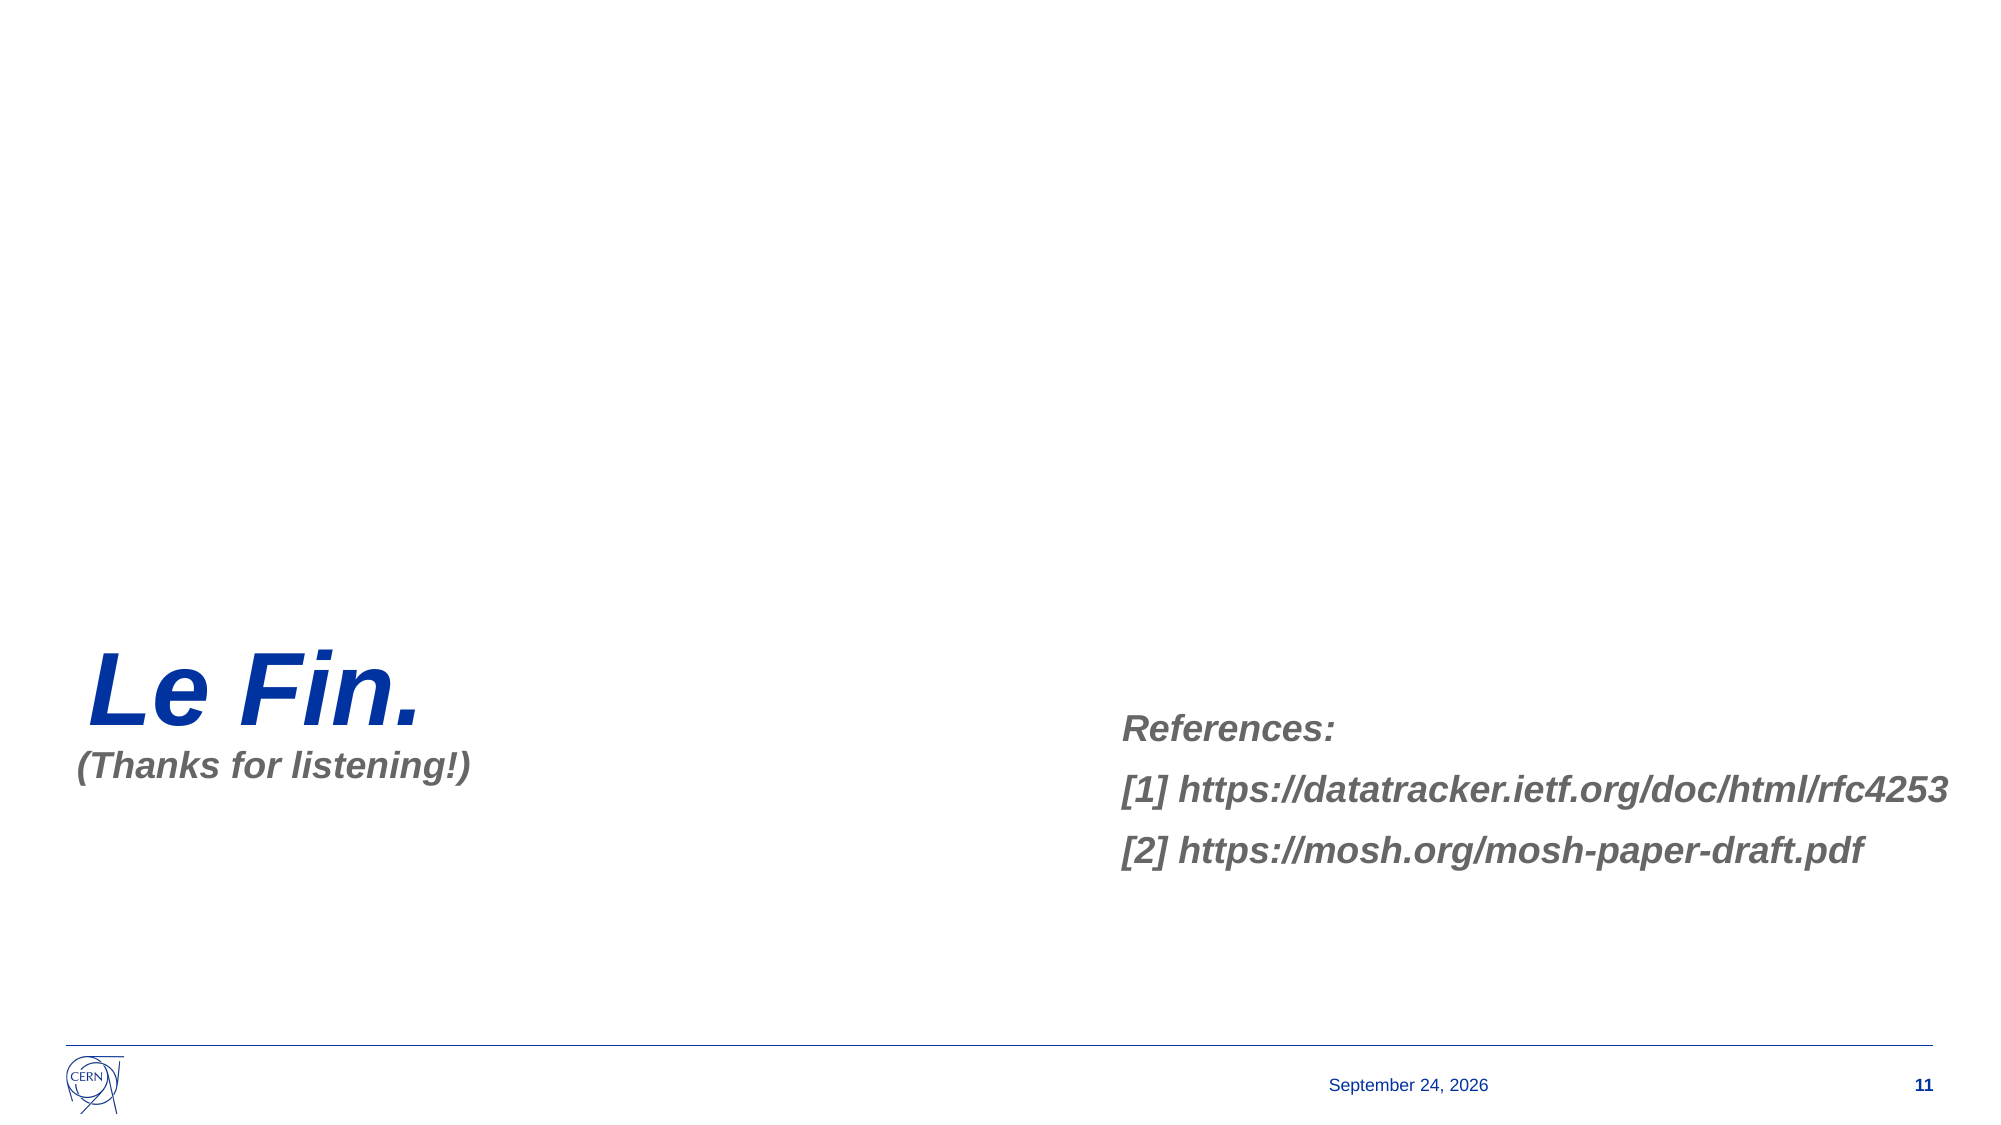

# Le Fin.
References:
[1] https://datatracker.ietf.org/doc/html/rfc4253
[2] https://mosh.org/mosh-paper-draft.pdf
(Thanks for listening!)
11